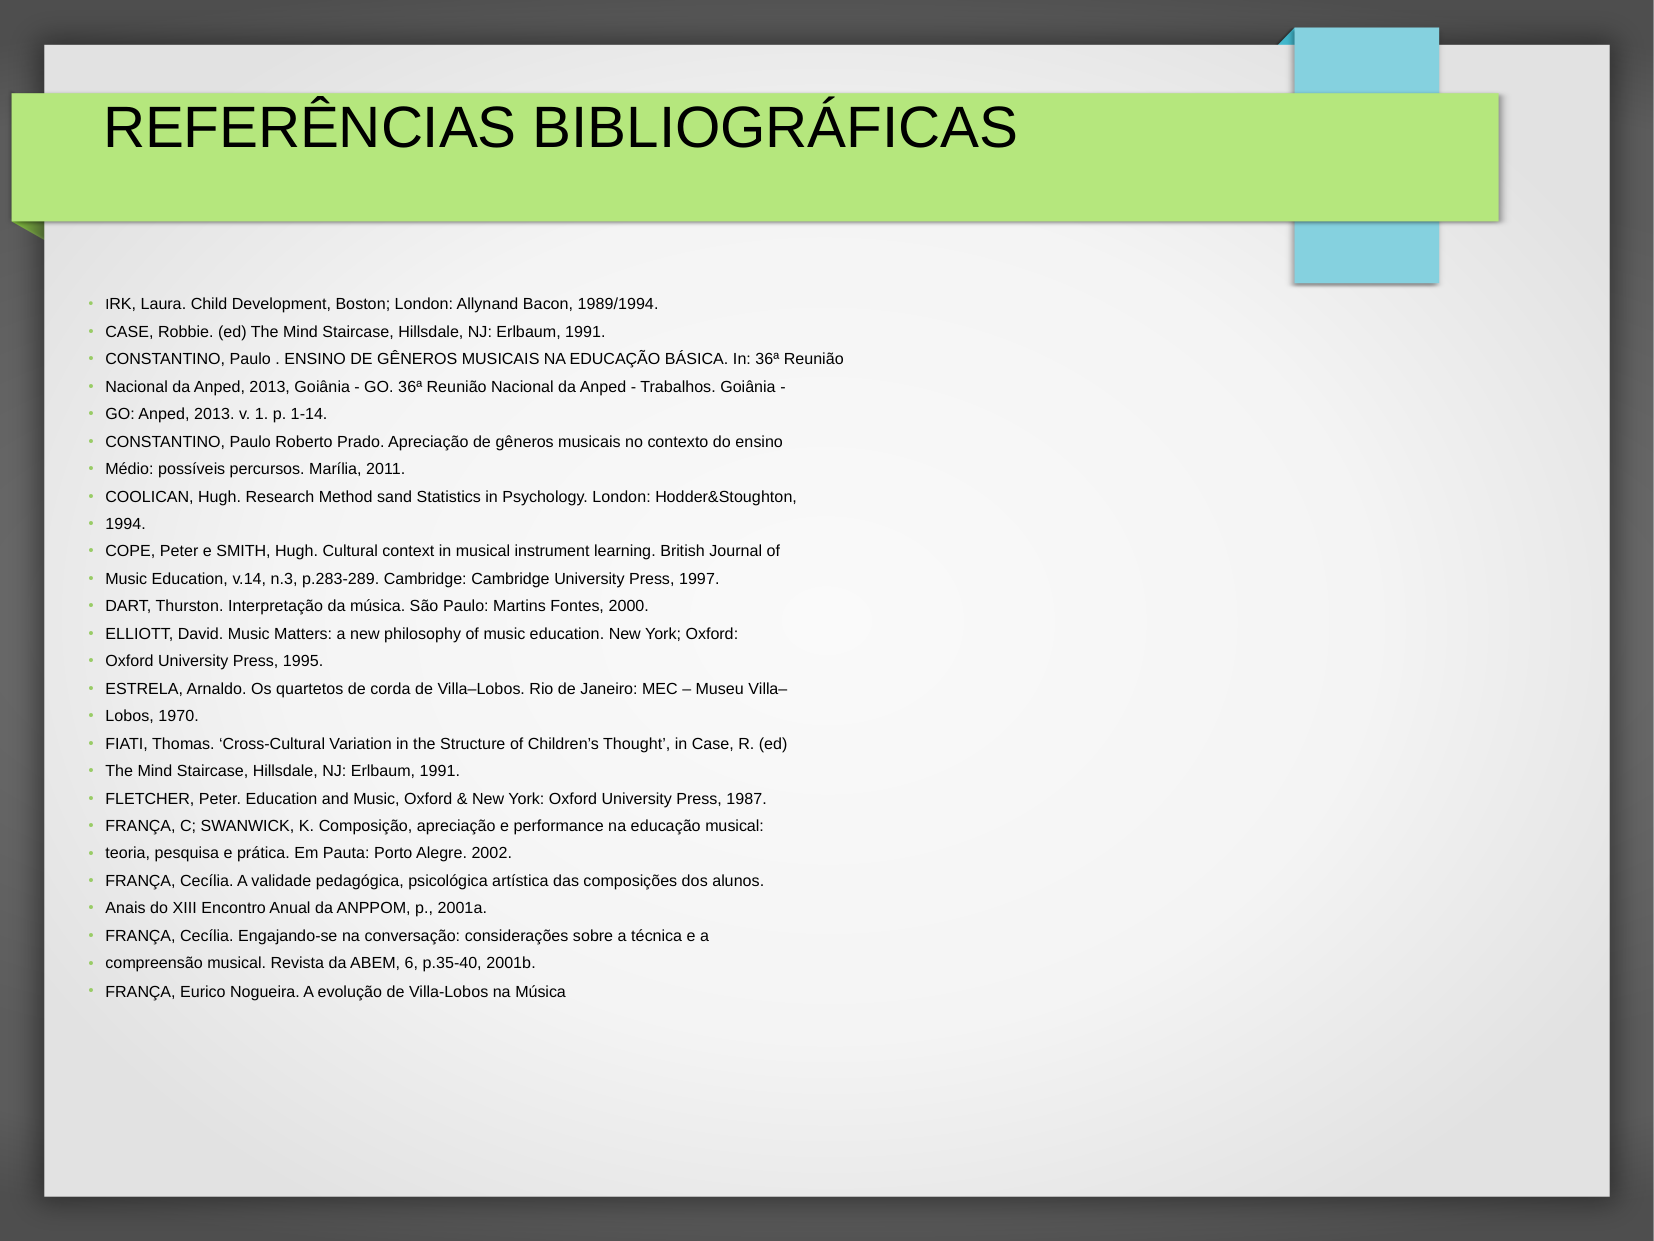

# REFERÊNCIAS BIBLIOGRÁFICAS
IRK, Laura. Child Development, Boston; London: Allynand Bacon, 1989/1994.
CASE, Robbie. (ed) The Mind Staircase, Hillsdale, NJ: Erlbaum, 1991.
CONSTANTINO, Paulo . ENSINO DE GÊNEROS MUSICAIS NA EDUCAÇÃO BÁSICA. In: 36ª Reunião
Nacional da Anped, 2013, Goiânia - GO. 36ª Reunião Nacional da Anped - Trabalhos. Goiânia -
GO: Anped, 2013. v. 1. p. 1-14.
CONSTANTINO, Paulo Roberto Prado. Apreciação de gêneros musicais no contexto do ensino
Médio: possíveis percursos. Marília, 2011.
COOLICAN, Hugh. Research Method sand Statistics in Psychology. London: Hodder&Stoughton,
1994.
COPE, Peter e SMITH, Hugh. Cultural context in musical instrument learning. British Journal of
Music Education, v.14, n.3, p.283-289. Cambridge: Cambridge University Press, 1997.
DART, Thurston. Interpretação da música. São Paulo: Martins Fontes, 2000.
ELLIOTT, David. Music Matters: a new philosophy of music education. New York; Oxford:
Oxford University Press, 1995.
ESTRELA, Arnaldo. Os quartetos de corda de Villa–Lobos. Rio de Janeiro: MEC – Museu Villa–
Lobos, 1970.
FIATI, Thomas. ‘Cross-Cultural Variation in the Structure of Children’s Thought’, in Case, R. (ed)
The Mind Staircase, Hillsdale, NJ: Erlbaum, 1991.
FLETCHER, Peter. Education and Music, Oxford & New York: Oxford University Press, 1987.
FRANÇA, C; SWANWICK, K. Composição, apreciação e performance na educação musical:
teoria, pesquisa e prática. Em Pauta: Porto Alegre. 2002.
FRANÇA, Cecília. A validade pedagógica, psicológica artística das composições dos alunos.
Anais do XIII Encontro Anual da ANPPOM, p., 2001a.
FRANÇA, Cecília. Engajando-se na conversação: considerações sobre a técnica e a
compreensão musical. Revista da ABEM, 6, p.35-40, 2001b.
FRANÇA, Eurico Nogueira. A evolução de Villa-Lobos na Música